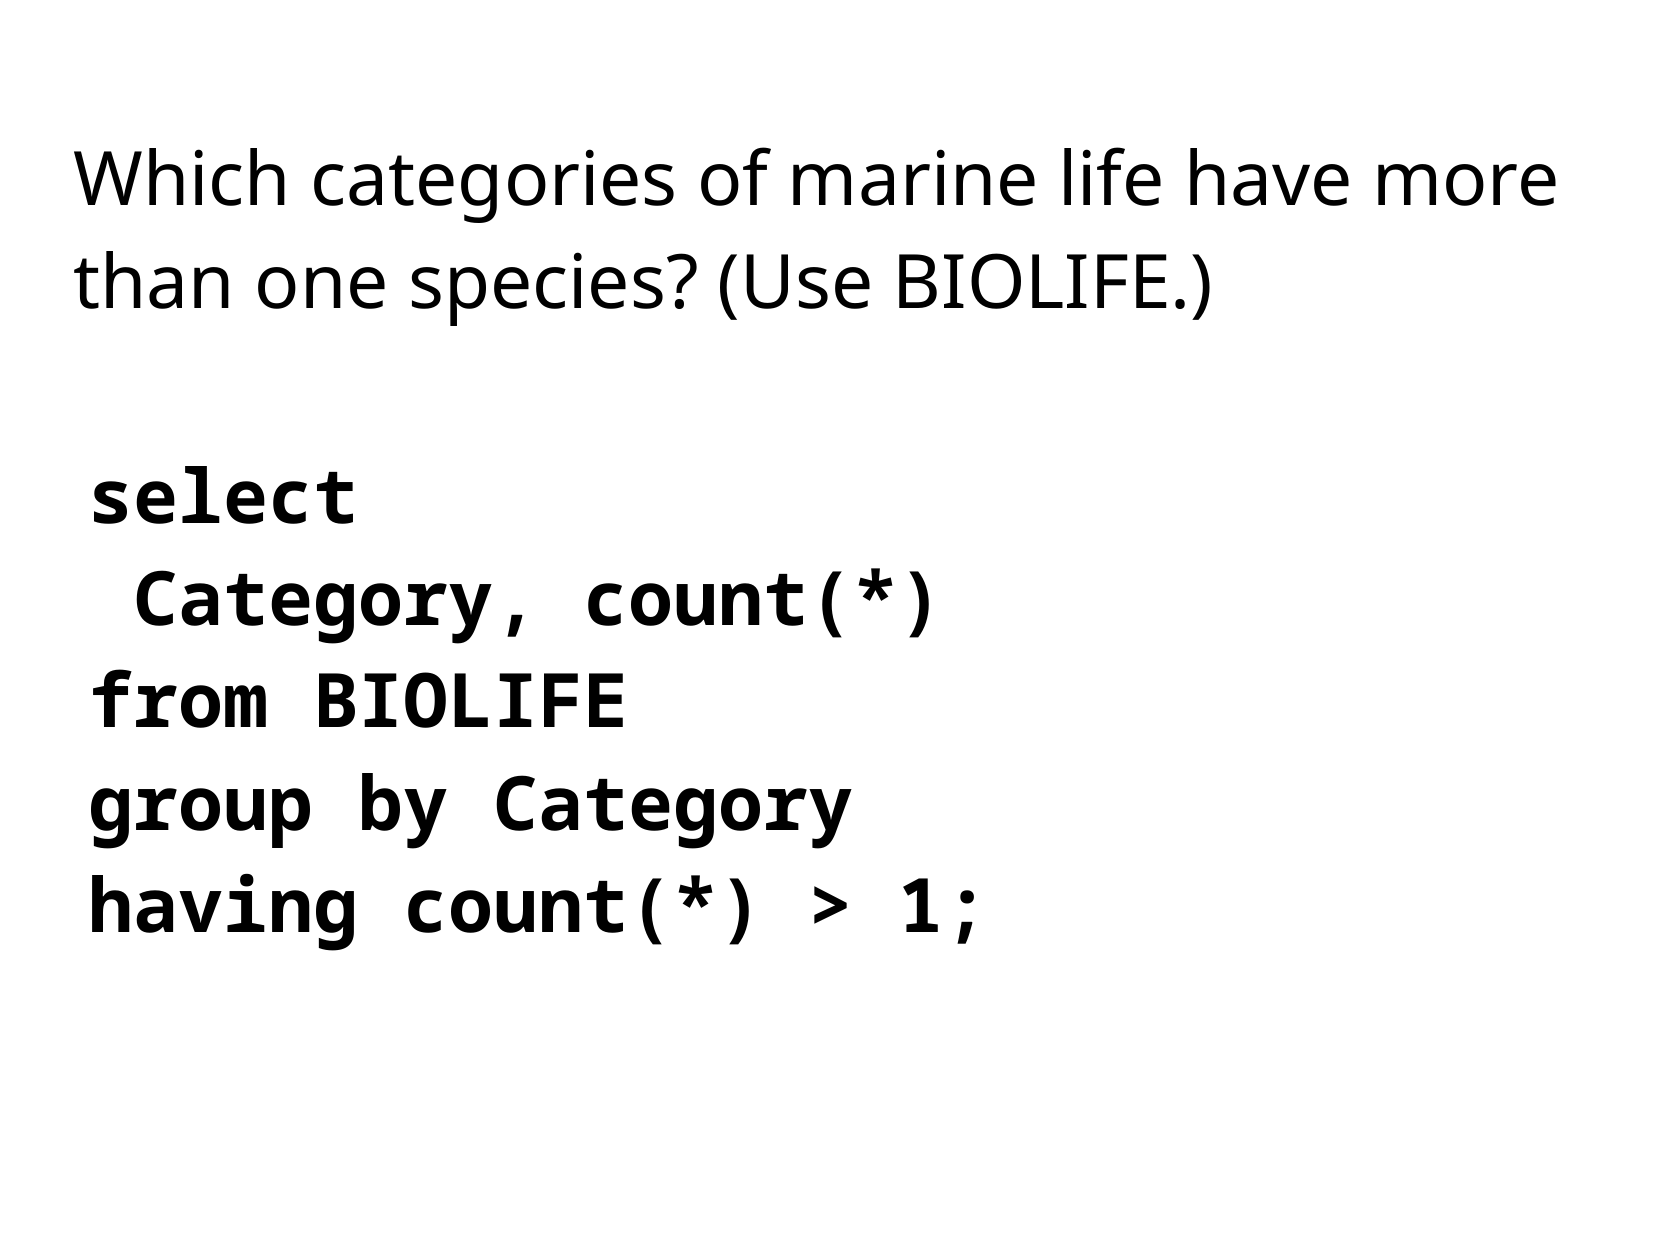

Which categories of marine life have more than one species? (Use BIOLIFE.)
# select
 Category, count(*)
from BIOLIFE
group by Category
having count(*) > 1;